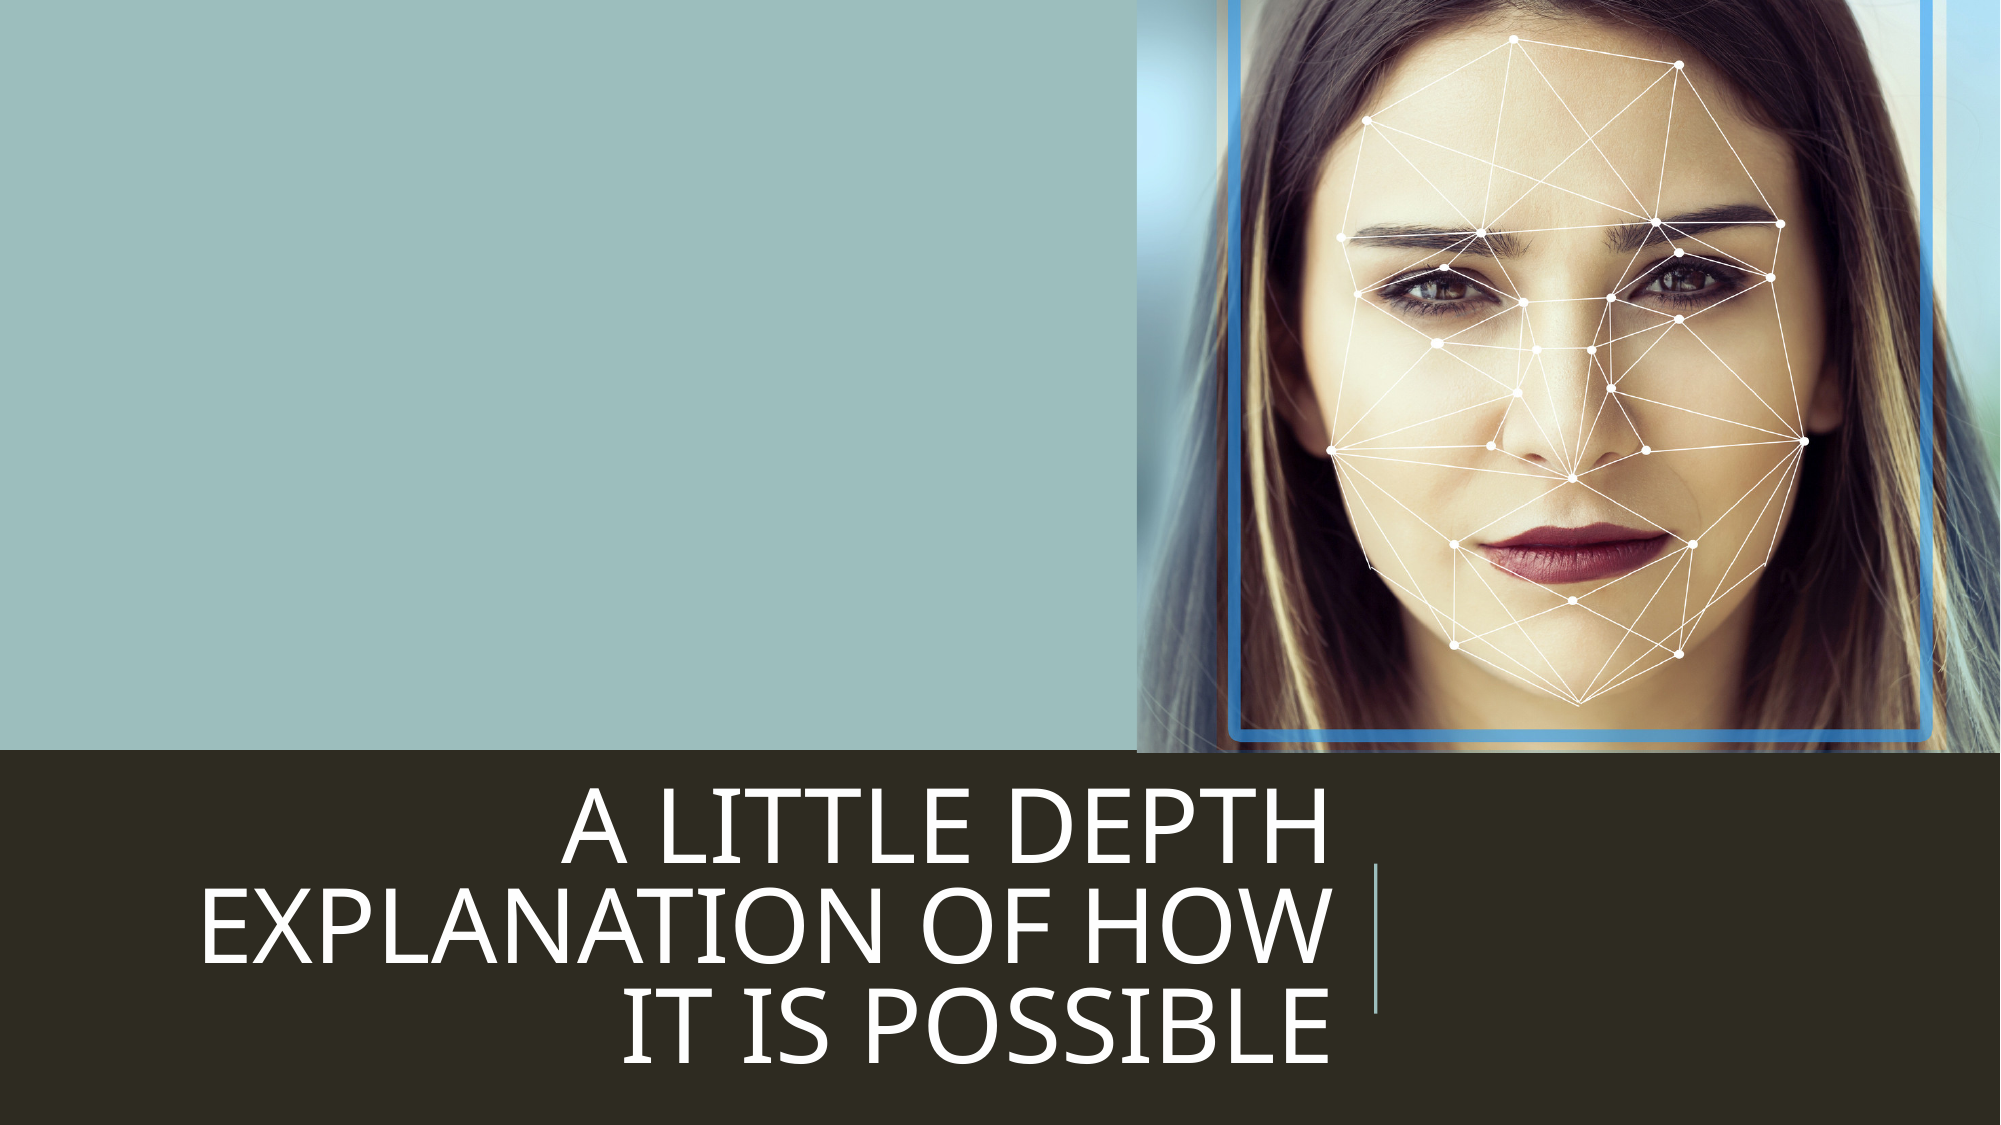

# A LITTLE DEPTH EXPLANATION OF HOW IT IS POSSIBLE